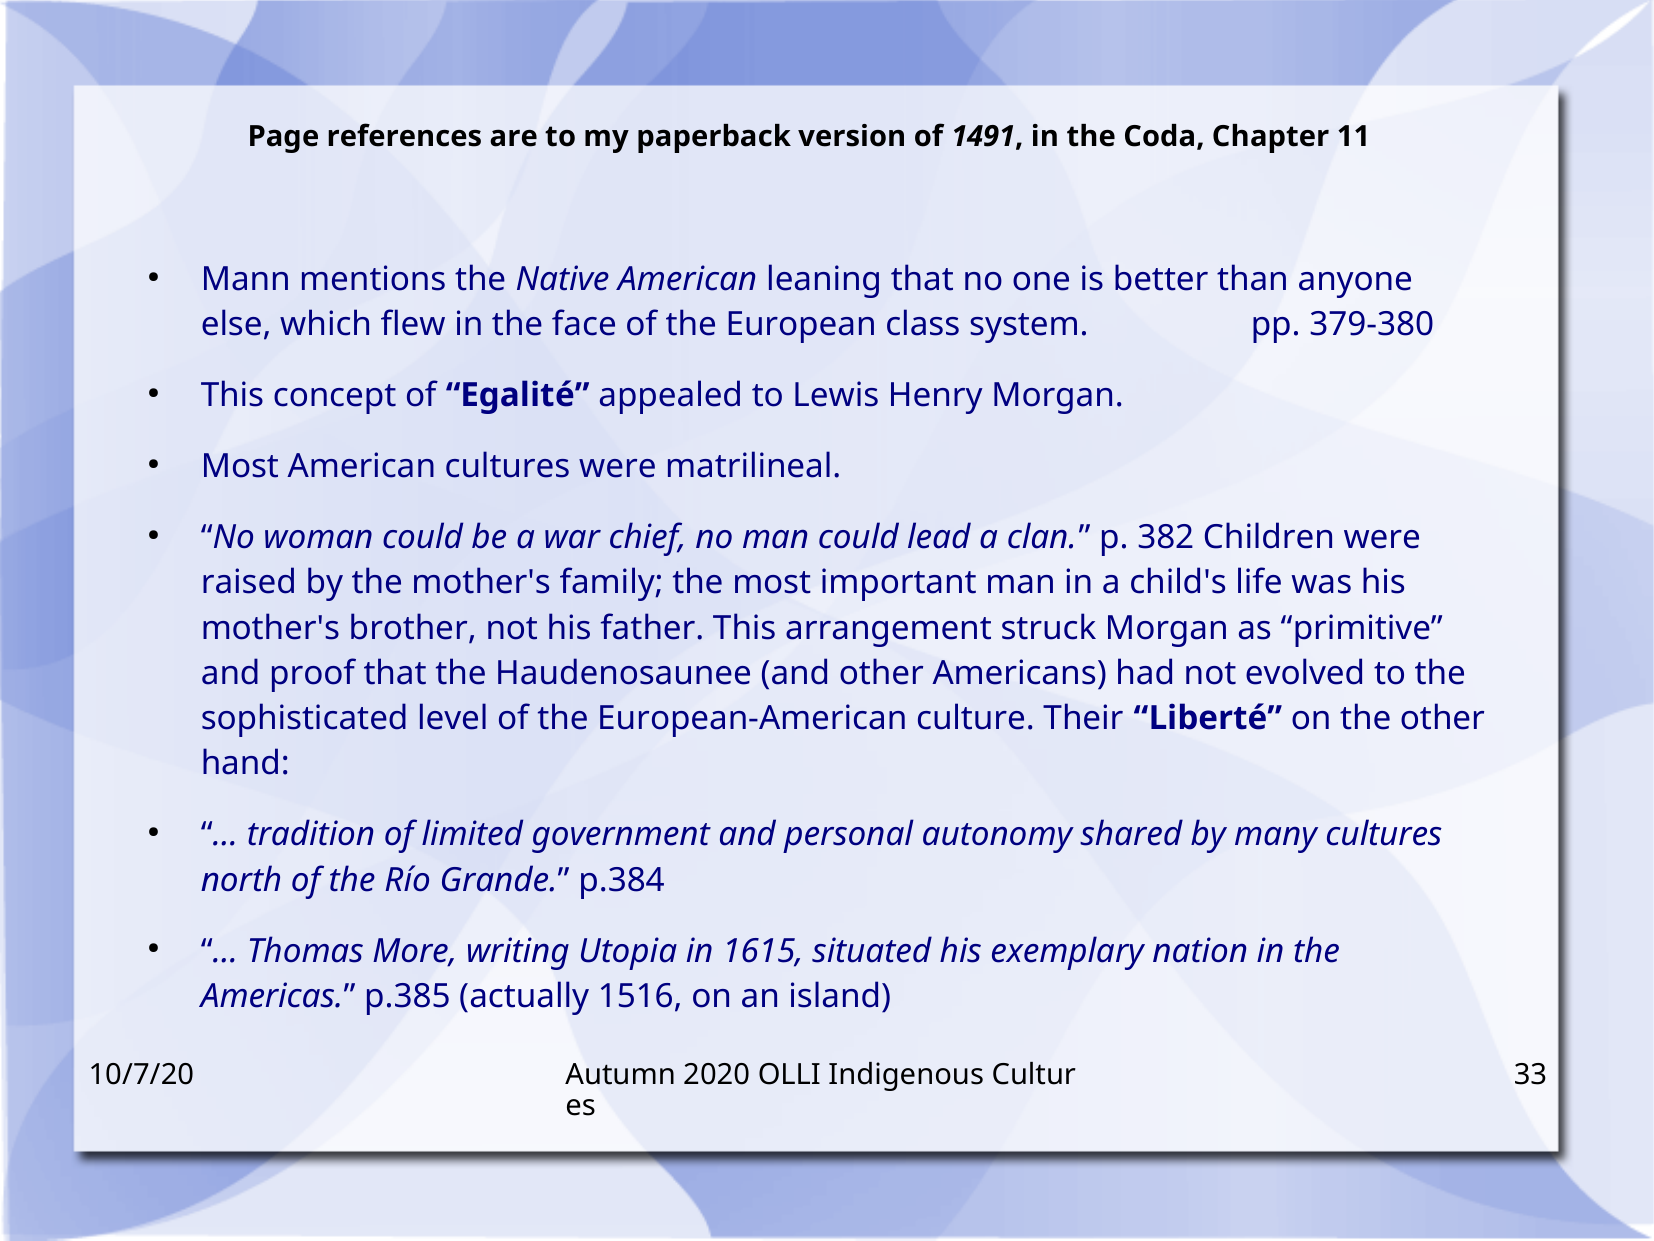

# Page references are to my paperback version of 1491, in the Coda, Chapter 11
Mann mentions the Native American leaning that no one is better than anyone else, which flew in the face of the European class system. 			pp. 379-380
This concept of “Egalité” appealed to Lewis Henry Morgan.
Most American cultures were matrilineal.
“No woman could be a war chief, no man could lead a clan.” p. 382 Children were raised by the mother's family; the most important man in a child's life was his mother's brother, not his father. This arrangement struck Morgan as “primitive” and proof that the Haudenosaunee (and other Americans) had not evolved to the sophisticated level of the European-American culture. Their “Liberté” on the other hand:
“... tradition of limited government and personal autonomy shared by many cultures north of the Río Grande.” p.384
“... Thomas More, writing Utopia in 1615, situated his exemplary nation in the Americas.” p.385 (actually 1516, on an island)
10/7/20
Autumn 2020 OLLI Indigenous Cultures
33